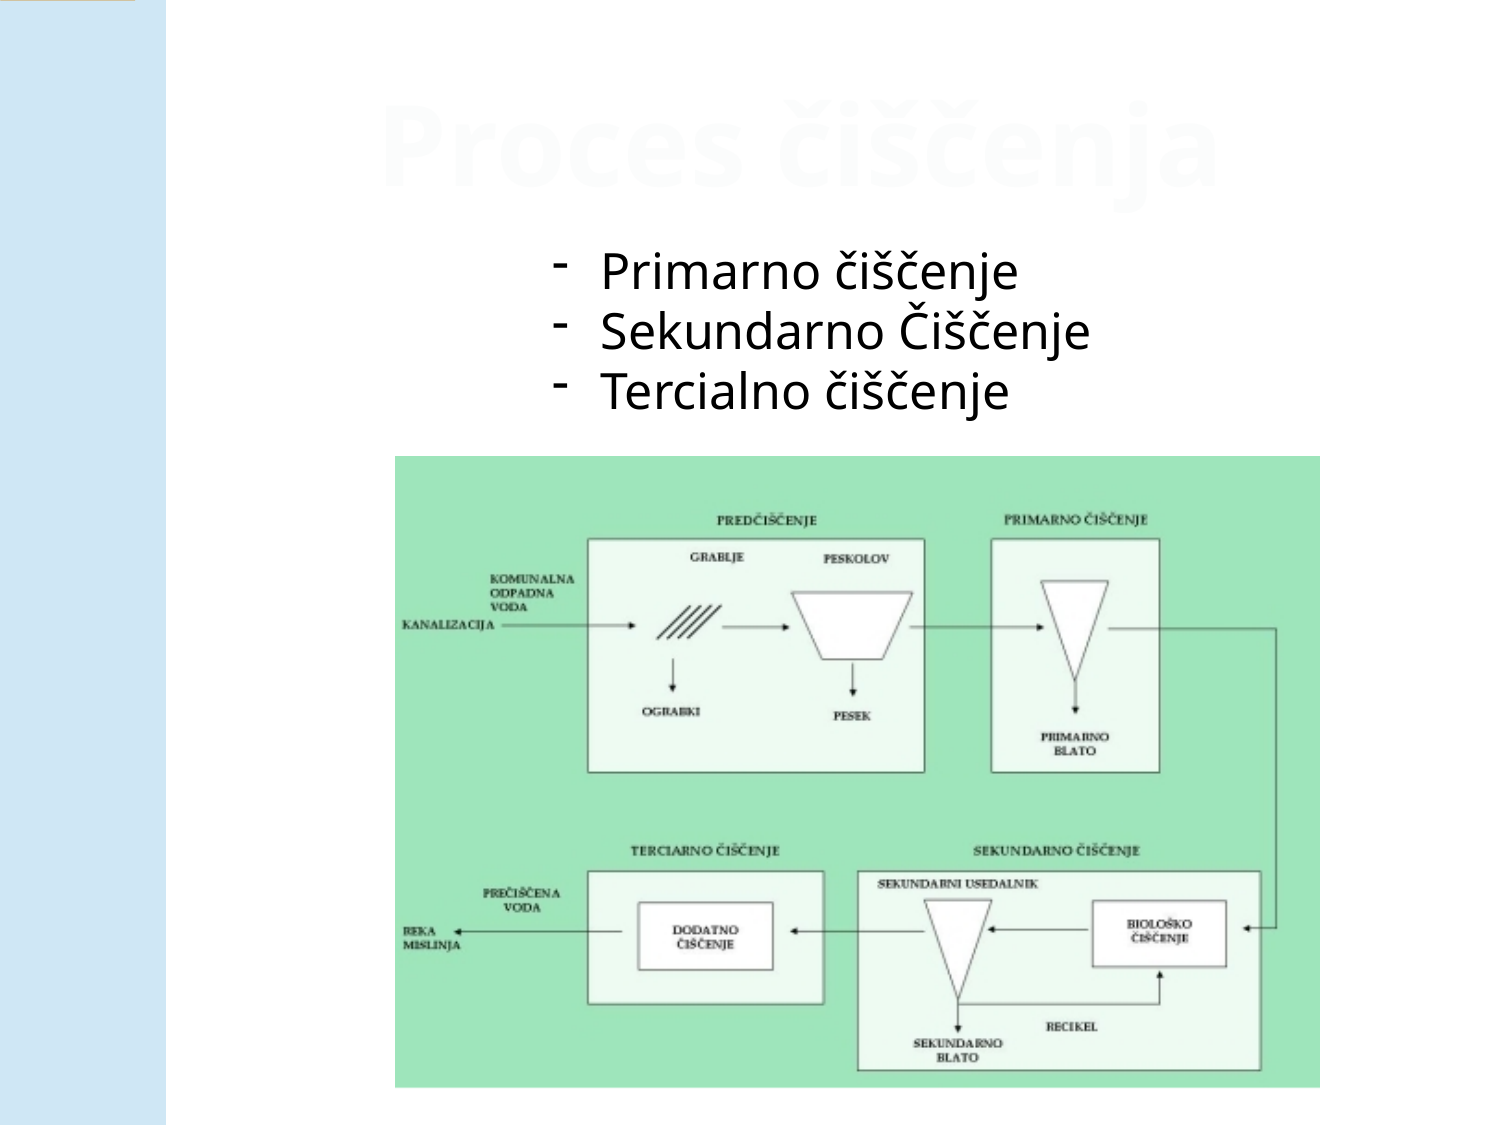

Proces čiščenja
 Primarno čiščenje
 Sekundarno Čiščenje
 Tercialno čiščenje